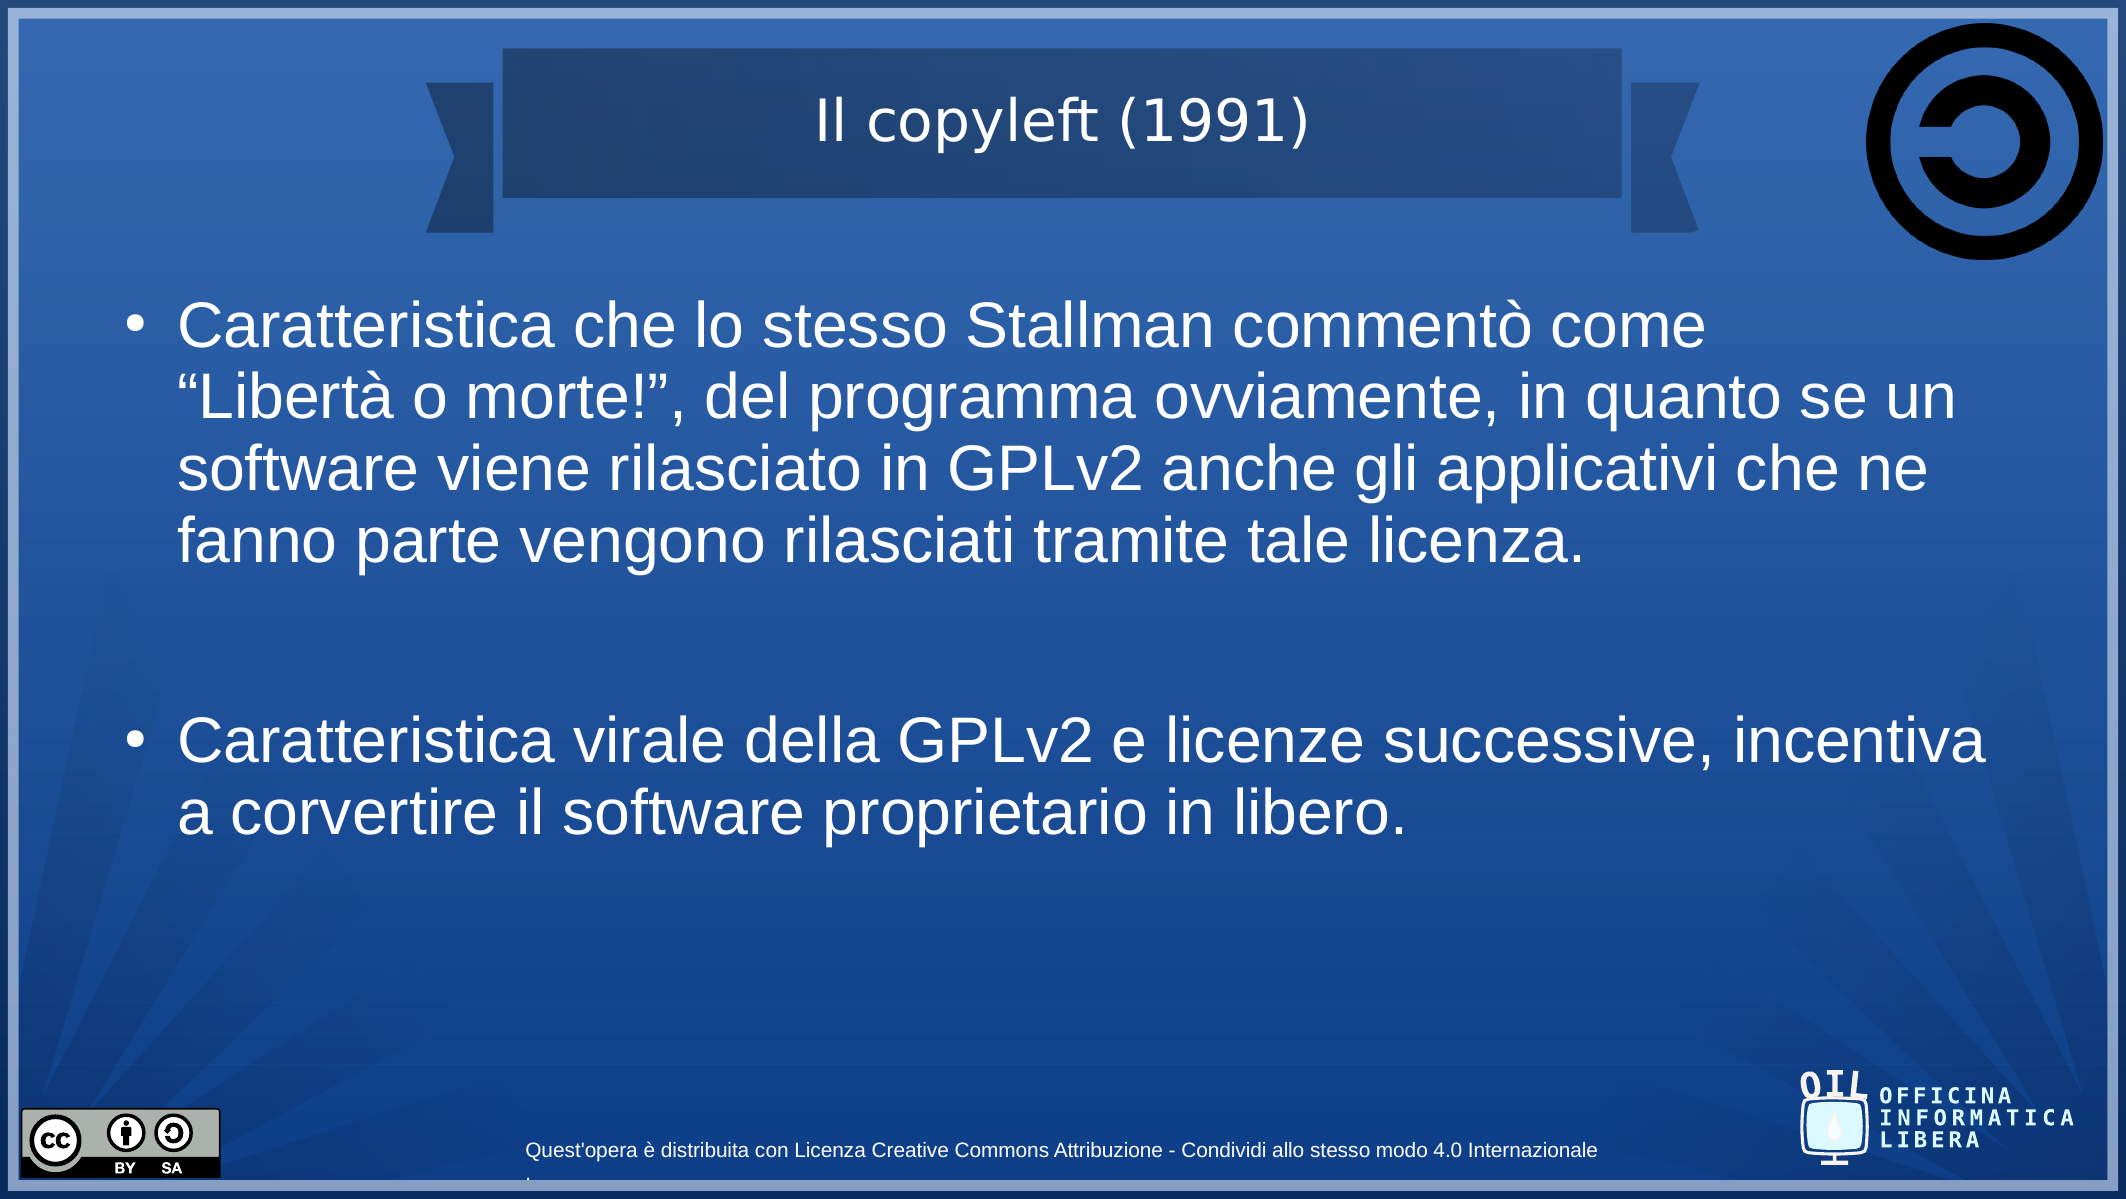

# Il copyleft (1991)
Caratteristica che lo stesso Stallman commentò come “Libertà o morte!”, del programma ovviamente, in quanto se un software viene rilasciato in GPLv2 anche gli applicativi che ne fanno parte vengono rilasciati tramite tale licenza.
Caratteristica virale della GPLv2 e licenze successive, incentiva a corvertire il software proprietario in libero.
Quest'opera è distribuita con Licenza Creative Commons Attribuzione - Condividi allo stesso modo 4.0 Internazionale.